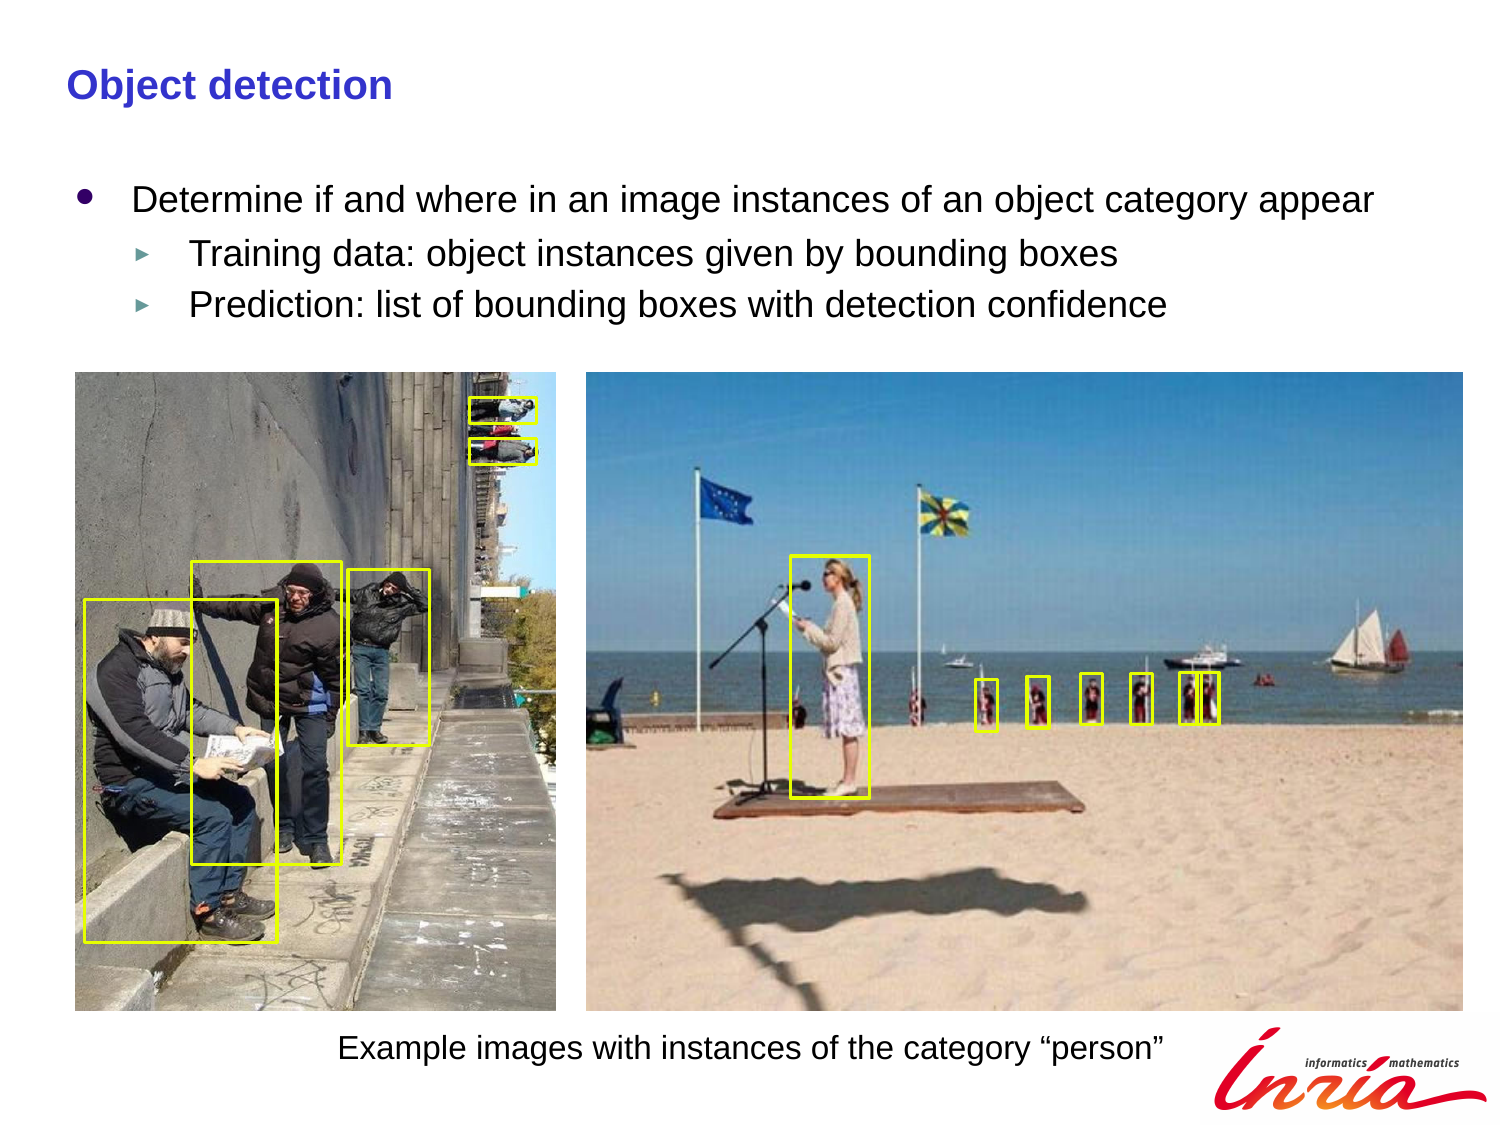

# Object detection
Determine if and where in an image instances of an object category appear
Training data: object instances given by bounding boxes
Prediction: list of bounding boxes with detection confidence
Example images with instances of the category “person”